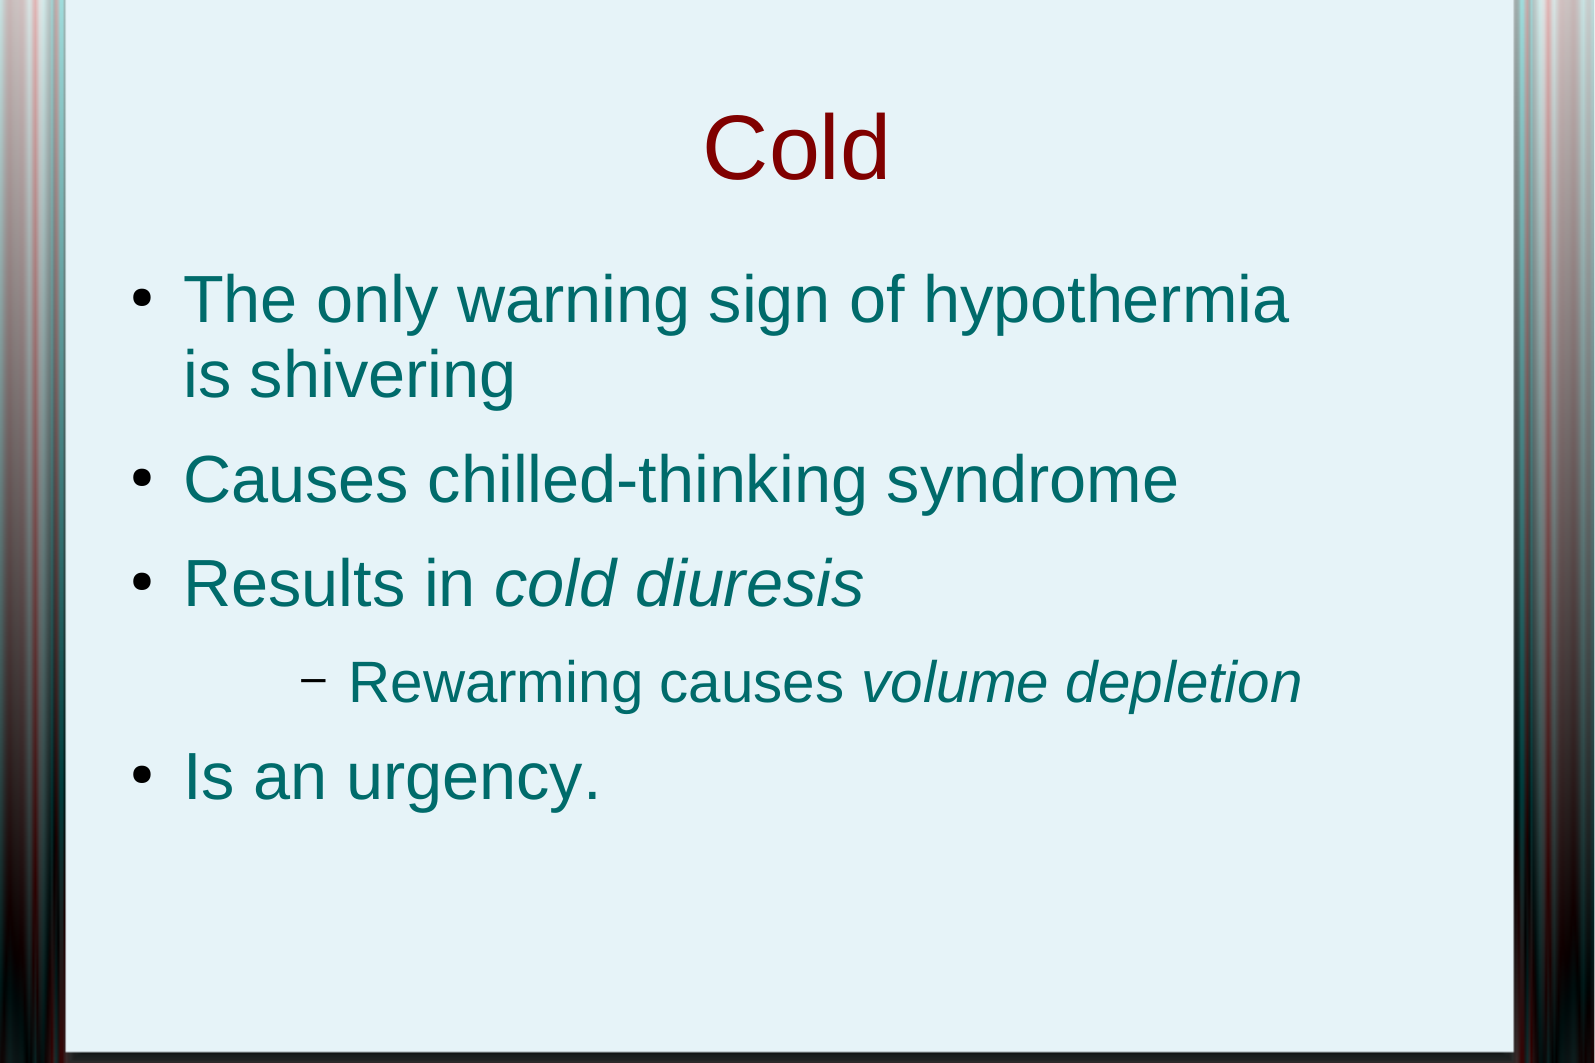

# Cold
The only warning sign of hypothermia
is shivering
Causes chilled-thinking syndrome
Results in cold diuresis
Rewarming causes volume depletion
Is an urgency.